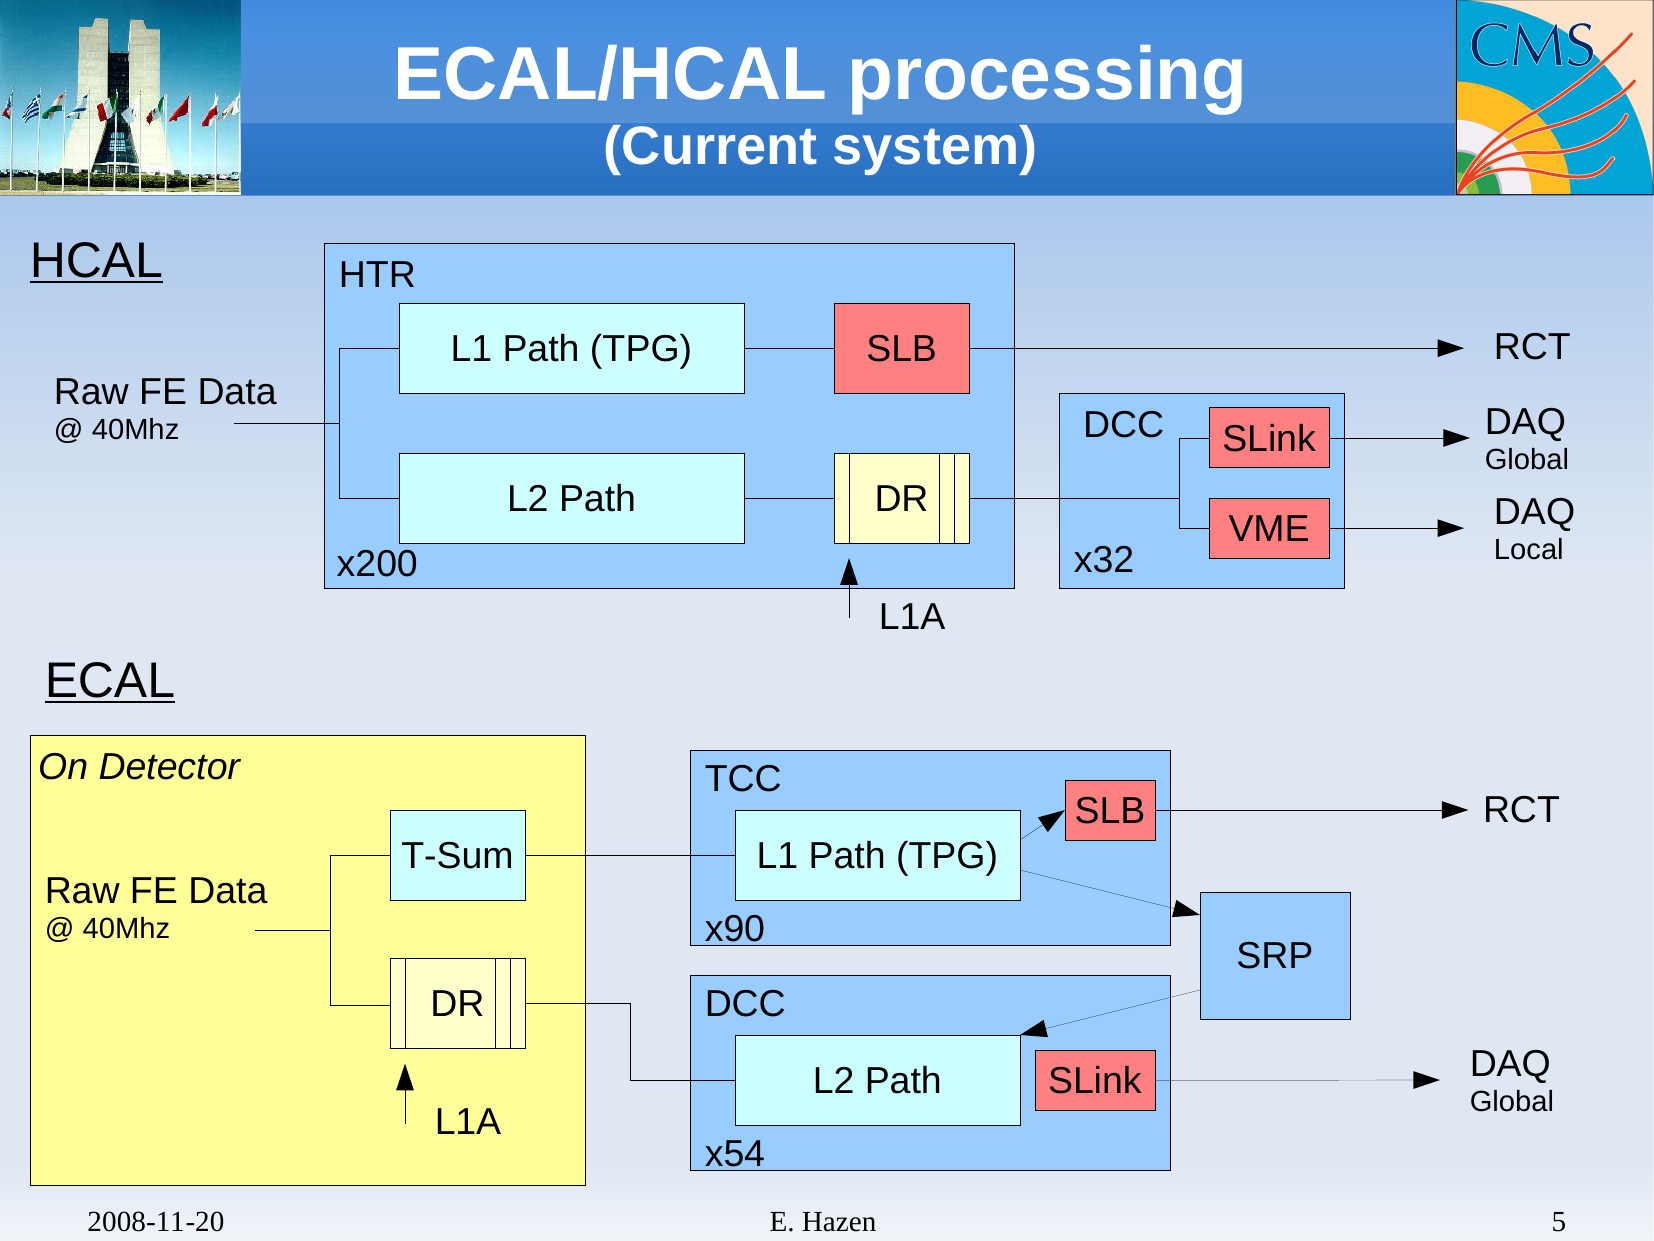

# ECAL/HCAL processing (Current system)
HCAL
HTR
L1 Path (TPG)
SLB
RCT
Raw FE Data
@ 40Mhz
DAQ
Global
DCC
SLink
L2 Path
DR
DAQ
Local
VME
x32
x200
L1A
ECAL
On Detector
TCC
SLB
RCT
T-Sum
L1 Path (TPG)
Raw FE Data
@ 40Mhz
SRP
x90
DR
DCC
L2 Path
DAQ
Global
SLink
L1A
x54
2008-11-20
E. Hazen
5